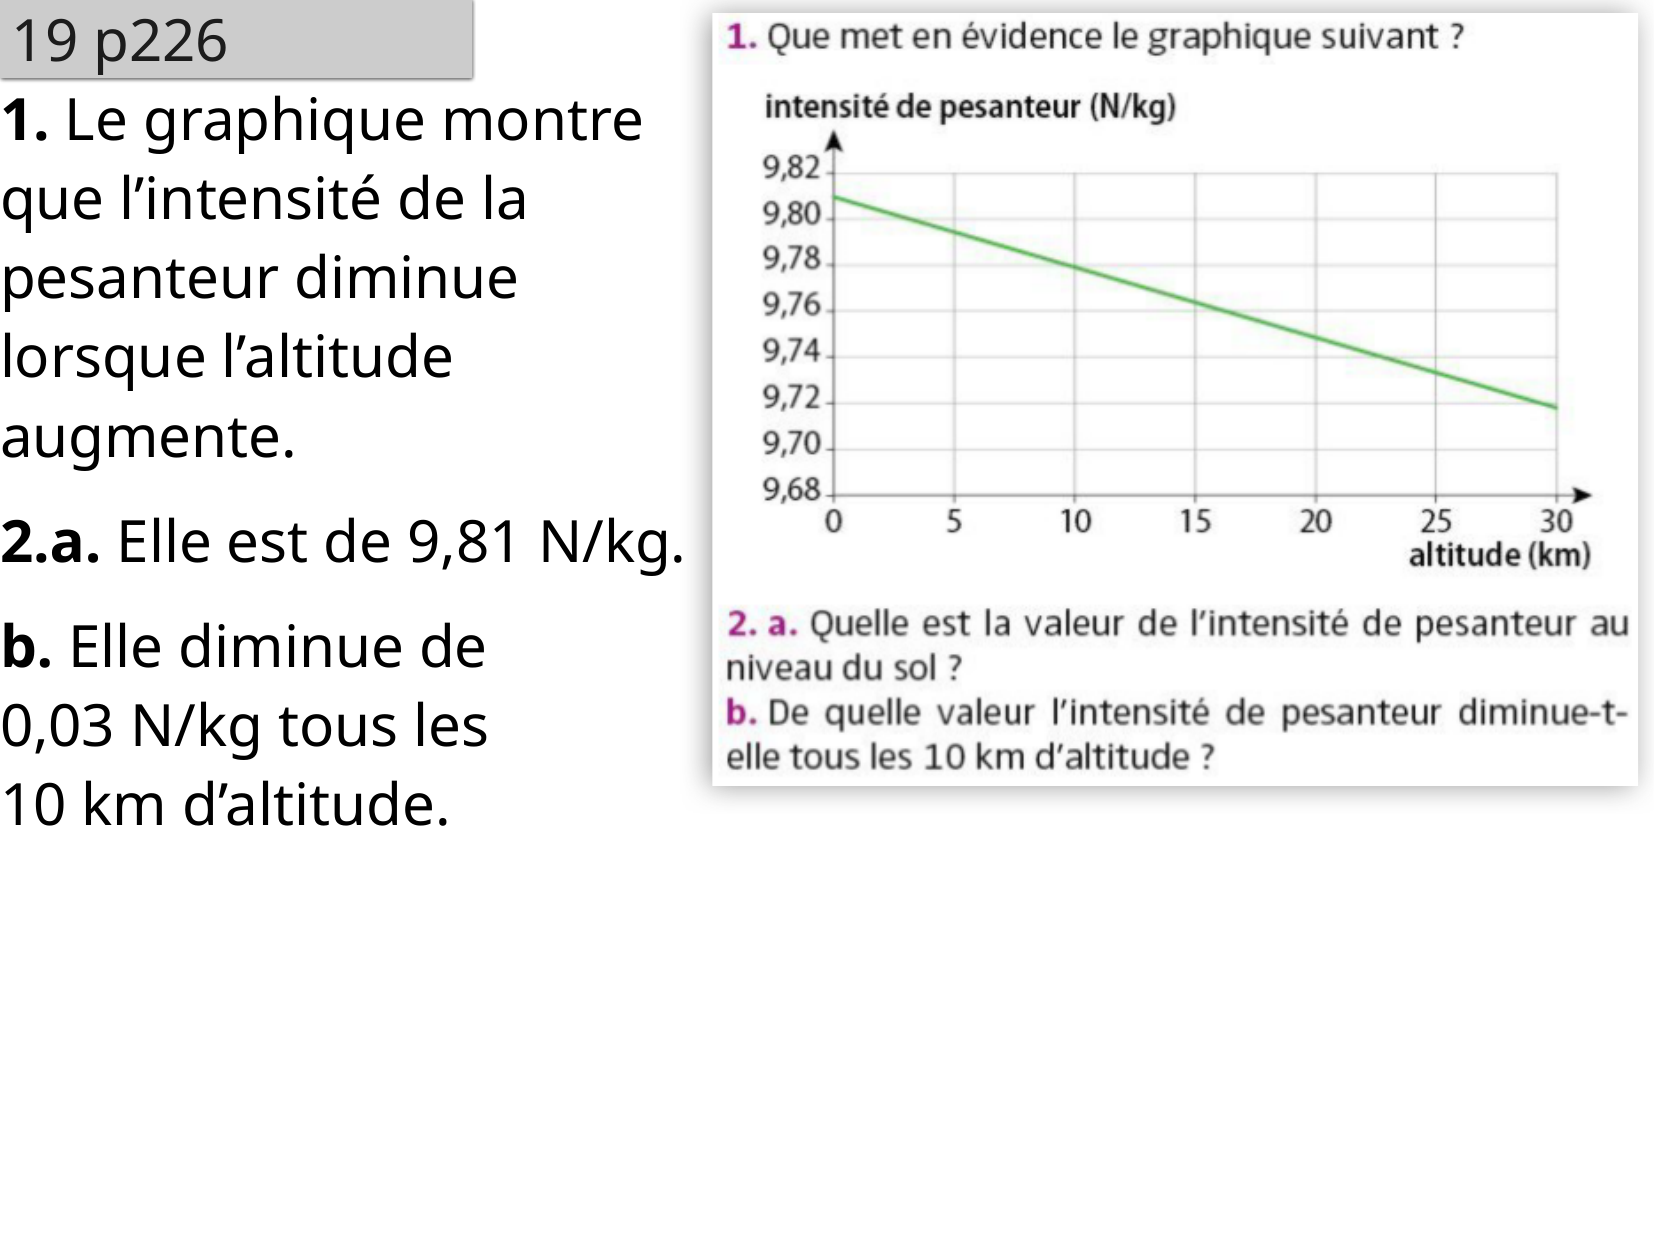

# 19 p226
1. Le graphique montre
que l’intensité de la
pesanteur diminue
lorsque l’altitude
augmente.
2.a. Elle est de 9,81 N/kg.
b. Elle diminue de
0,03 N/kg tous les
10 km d’altitude.